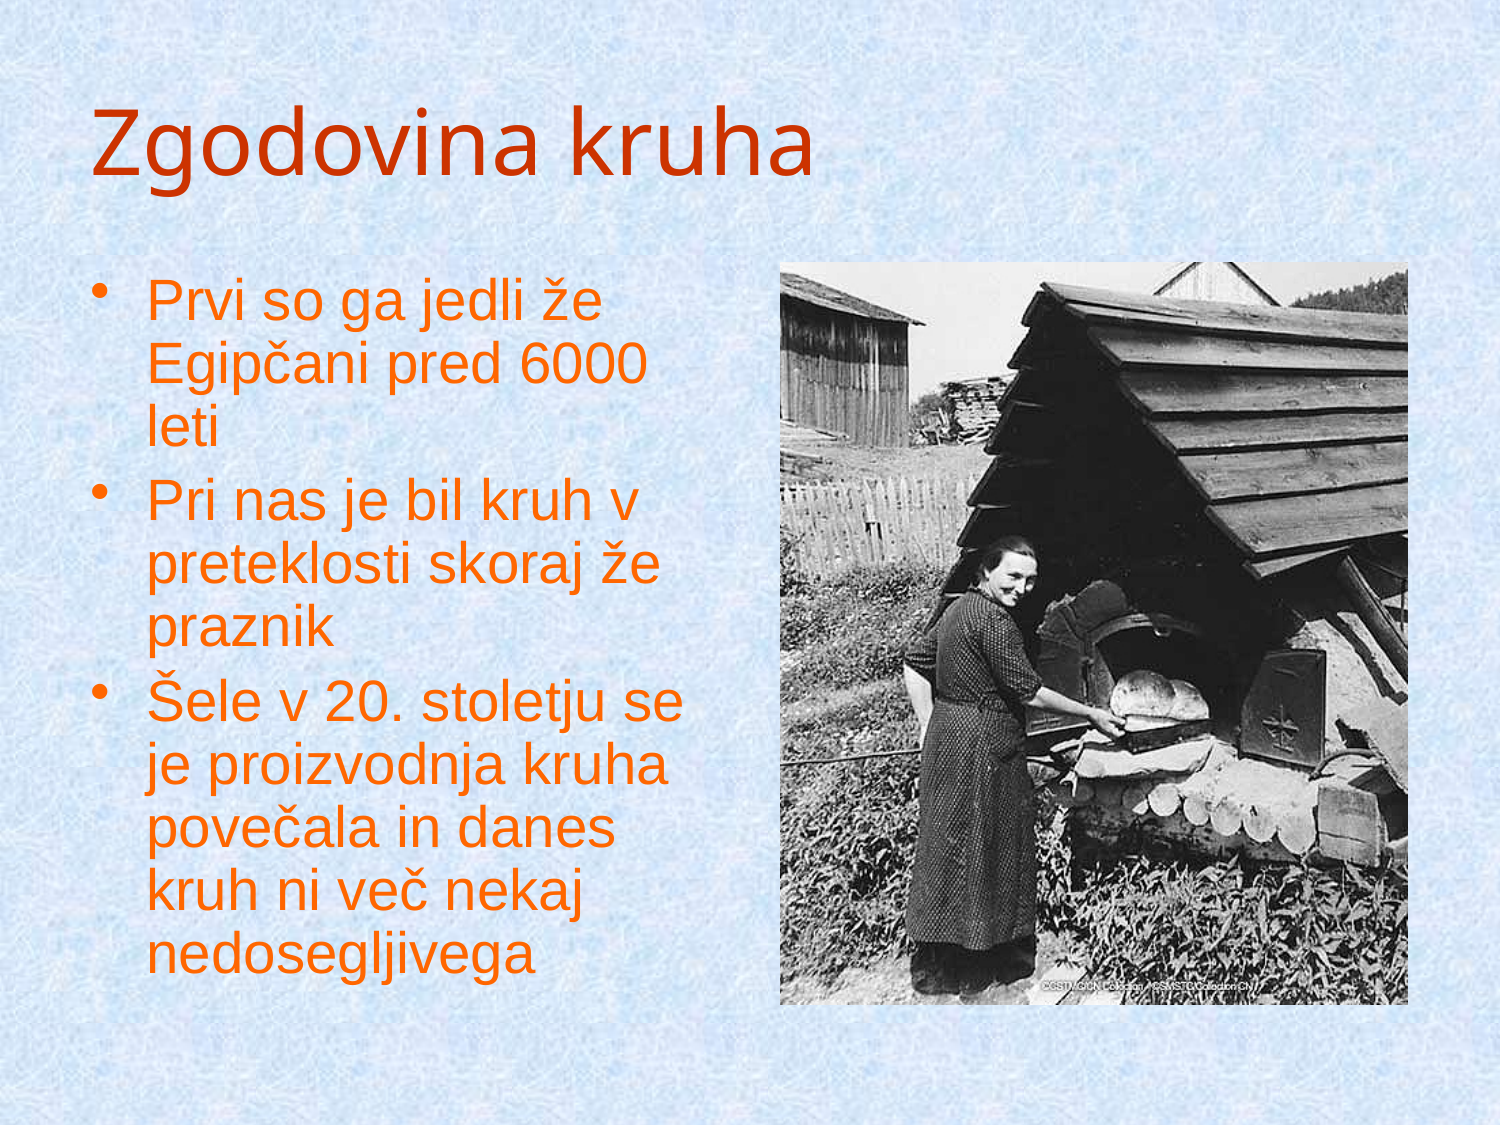

# Zgodovina kruha
Prvi so ga jedli že Egipčani pred 6000 leti
Pri nas je bil kruh v preteklosti skoraj že praznik
Šele v 20. stoletju se je proizvodnja kruha povečala in danes kruh ni več nekaj nedosegljivega